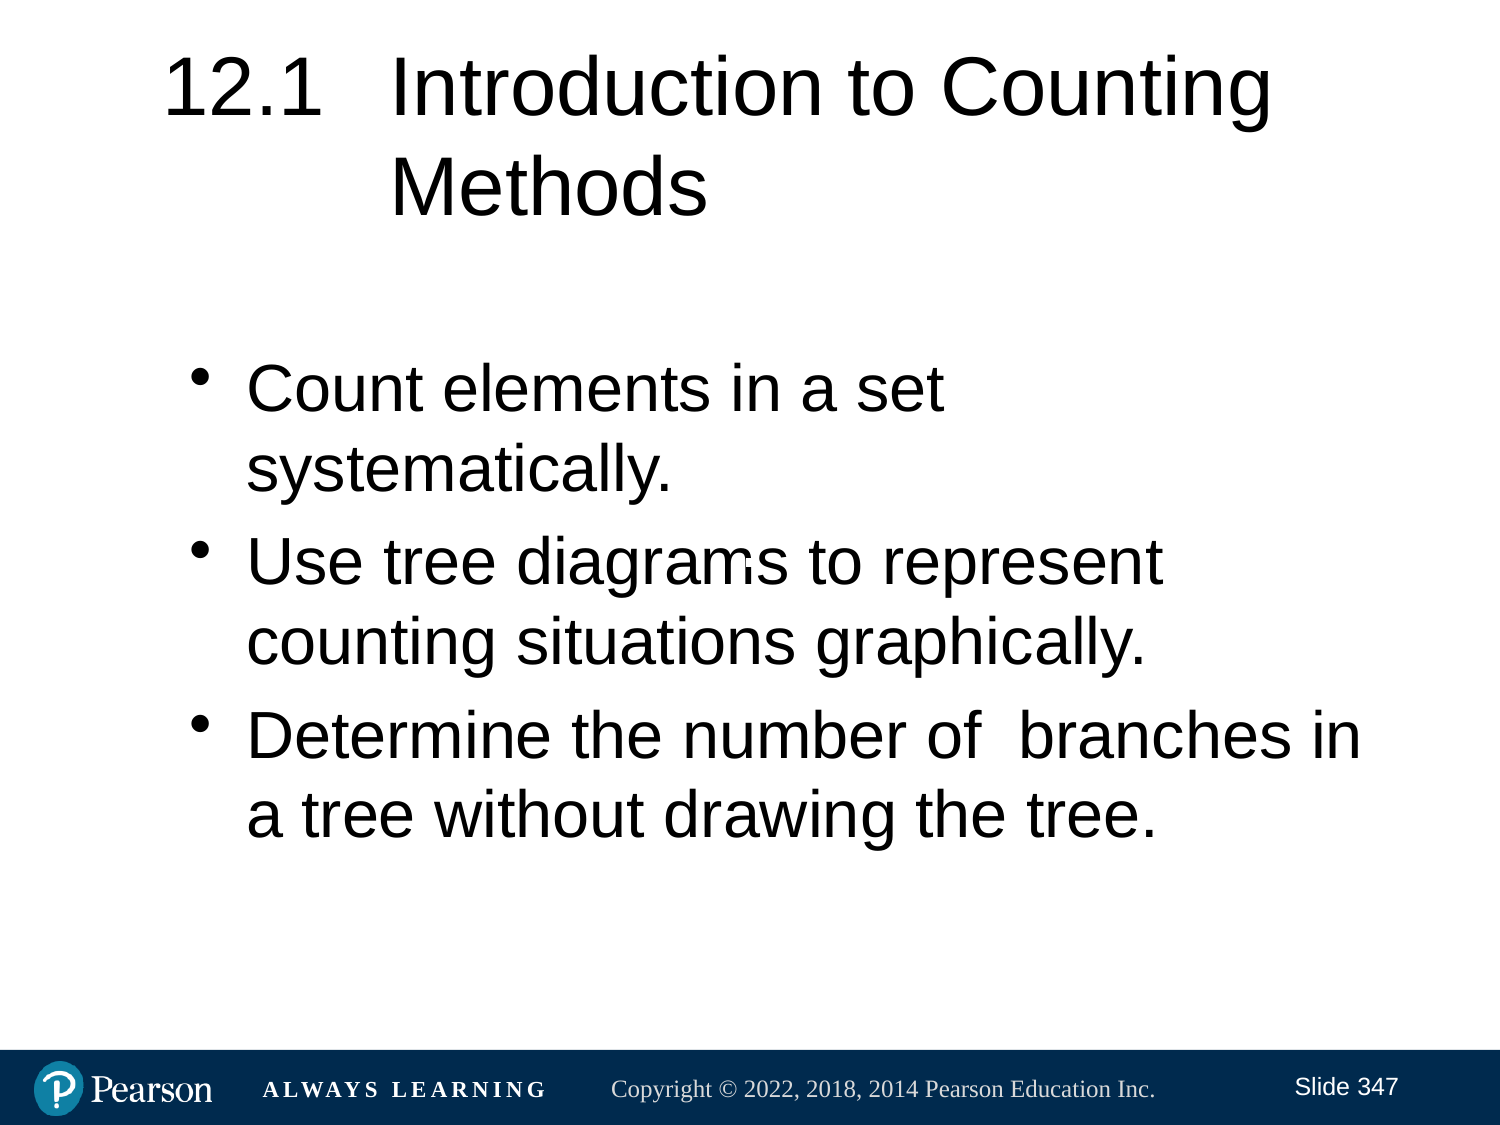

12.1
# Introduction to Counting Methods
Count elements in a set systematically.
Use tree diagrams to represent counting situations graphically.
Determine the number of branches in a tree without drawing the tree.